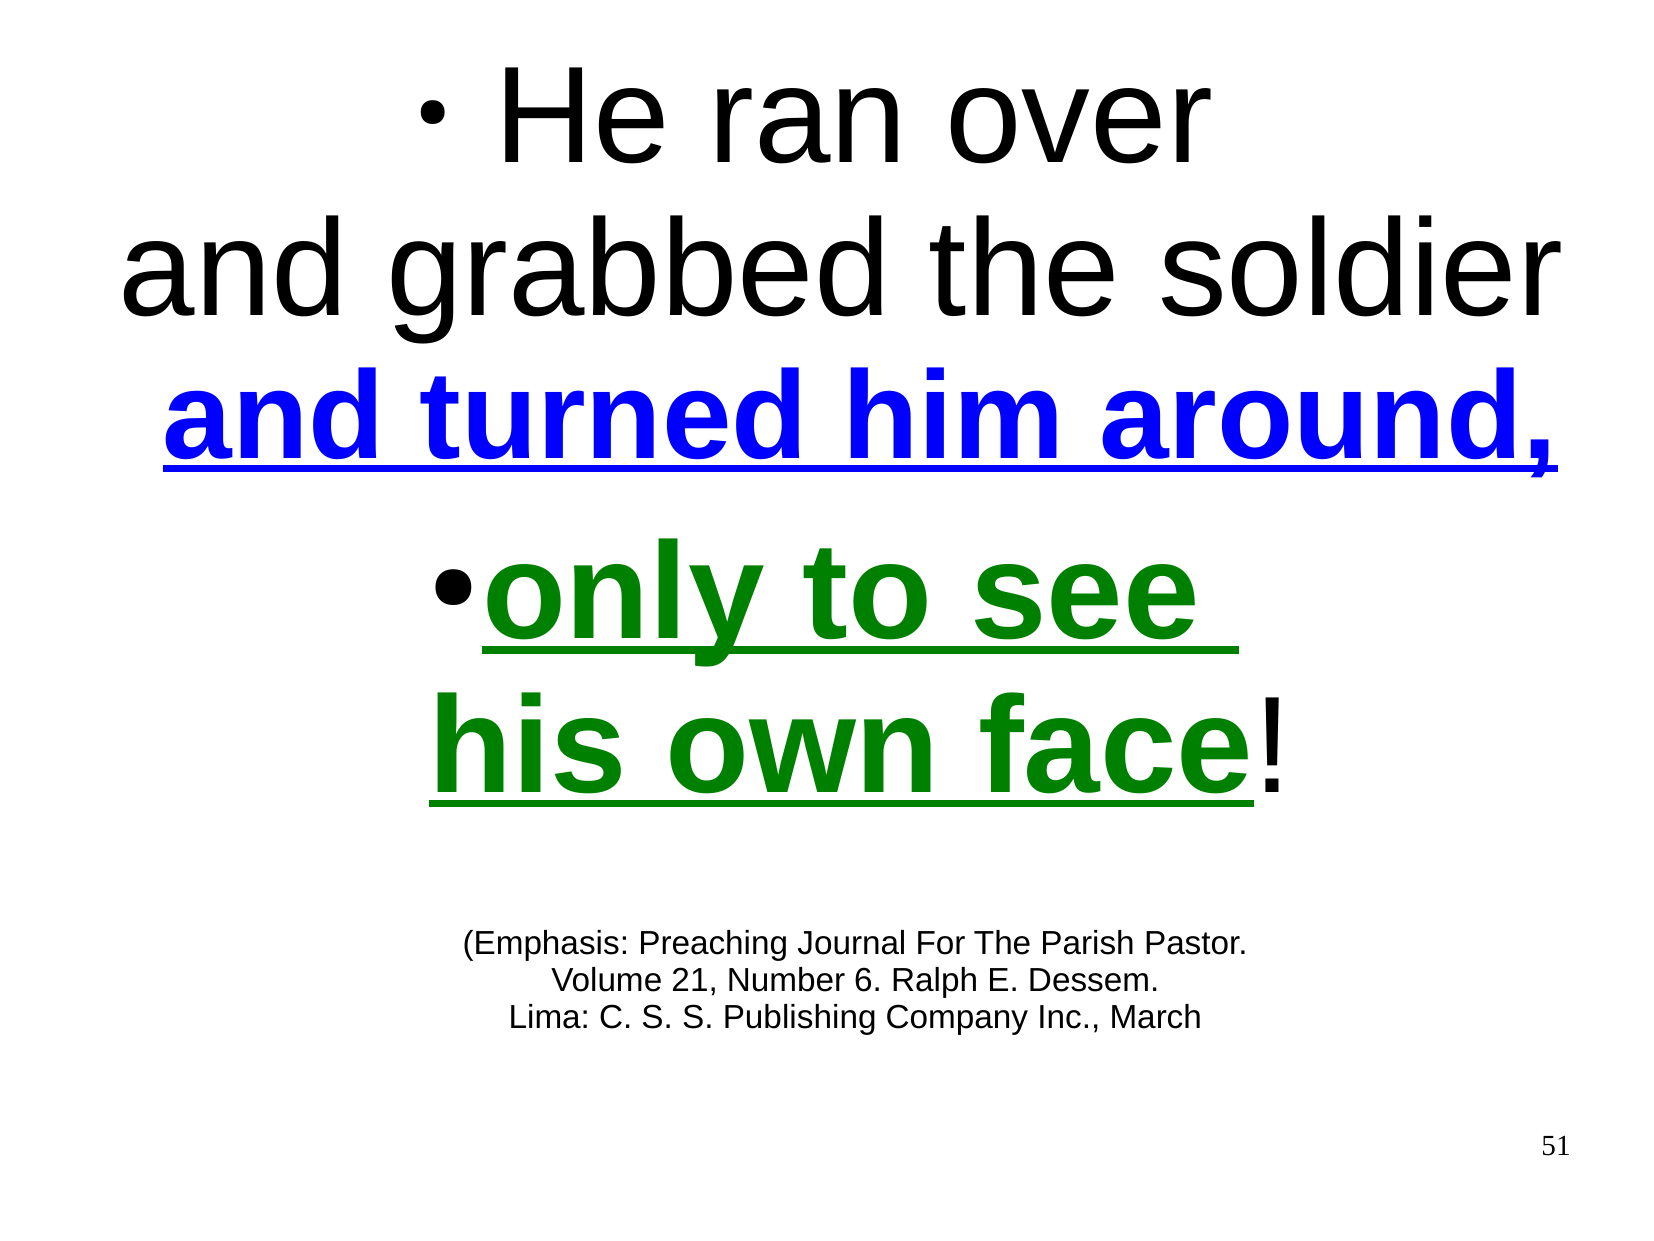

# He ran over and grabbed the soldier and turned him around,
only to see
his own face!
(Emphasis: Preaching Journal For The Parish Pastor.
Volume 21, Number 6. Ralph E. Dessem.
Lima: C. S. S. Publishing Company Inc., March
51